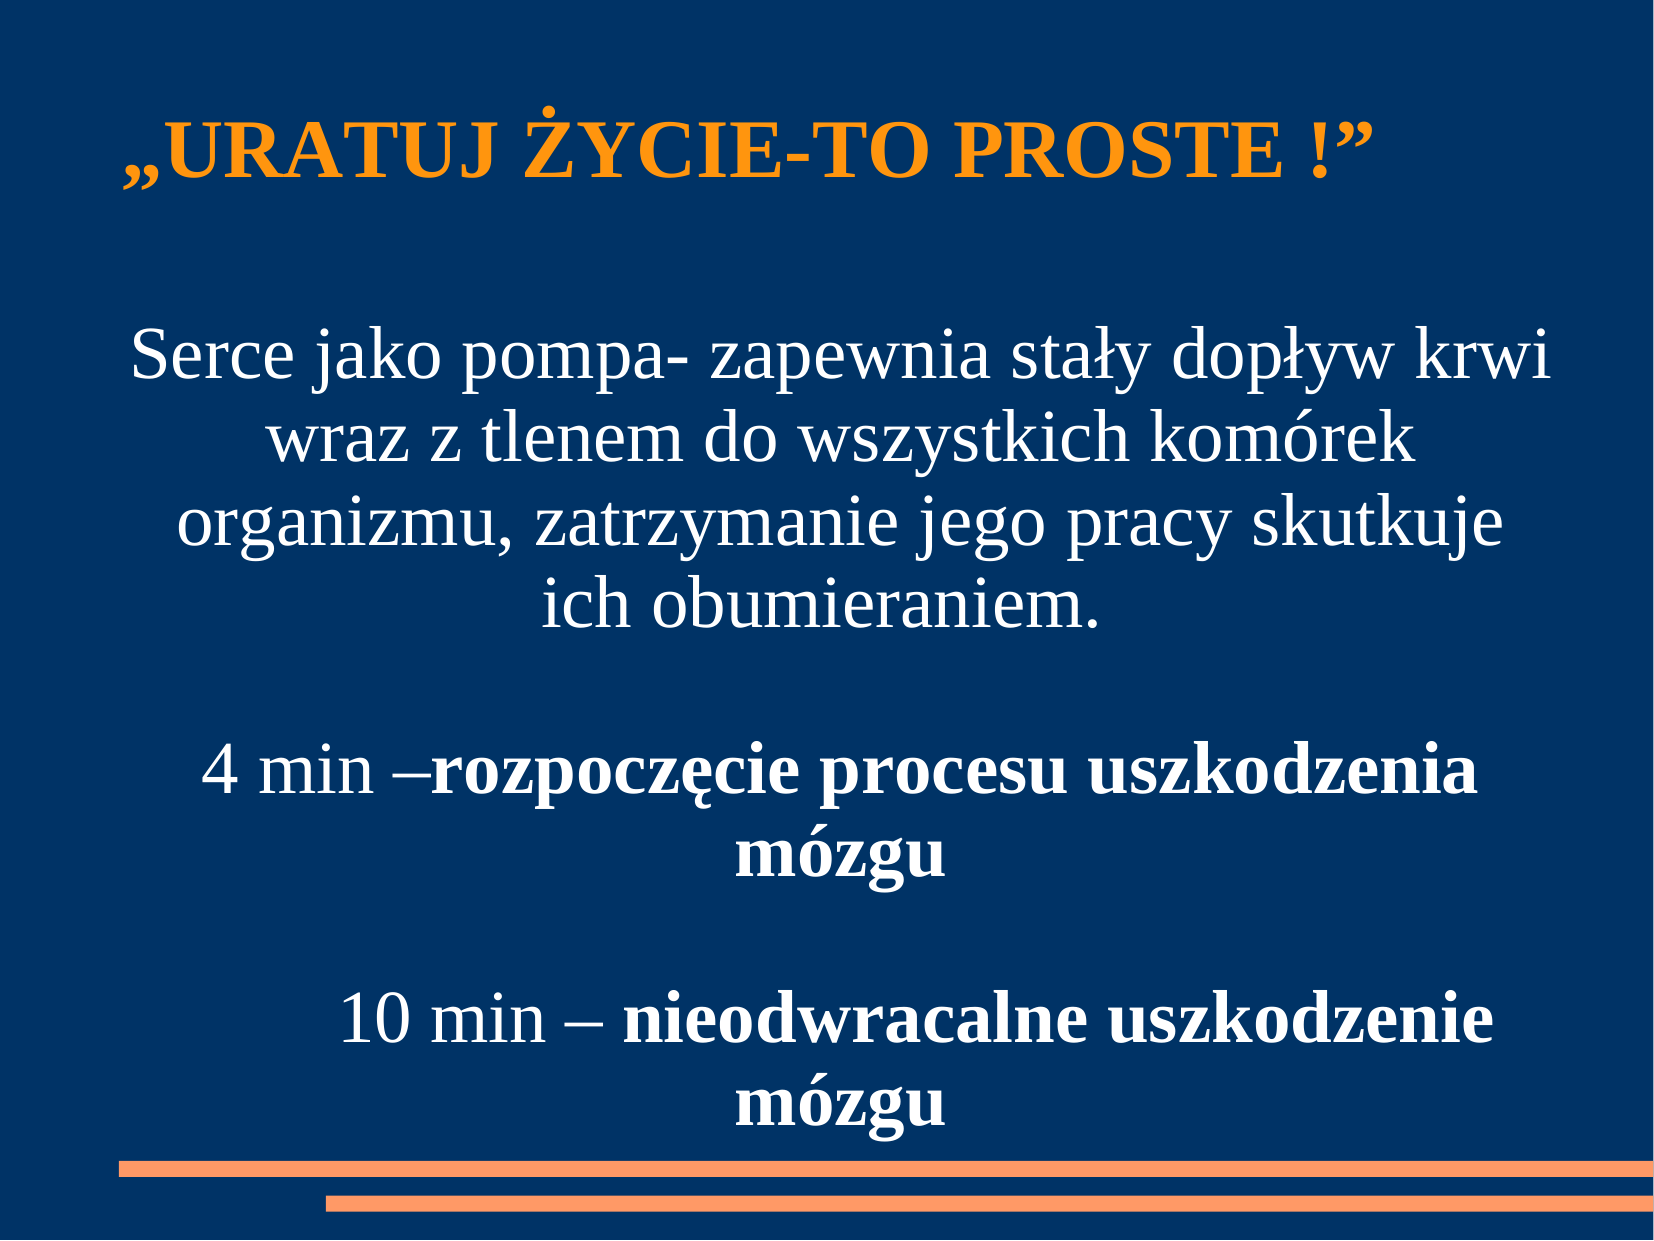

# „URATUJ ŻYCIE-TO PROSTE !”
Serce jako pompa- zapewnia stały dopływ krwi wraz z tlenem do wszystkich komórek organizmu, zatrzymanie jego pracy skutkuje ich obumieraniem.
4 min –rozpoczęcie procesu uszkodzenia mózgu
	10 min – nieodwracalne uszkodzenie mózgu